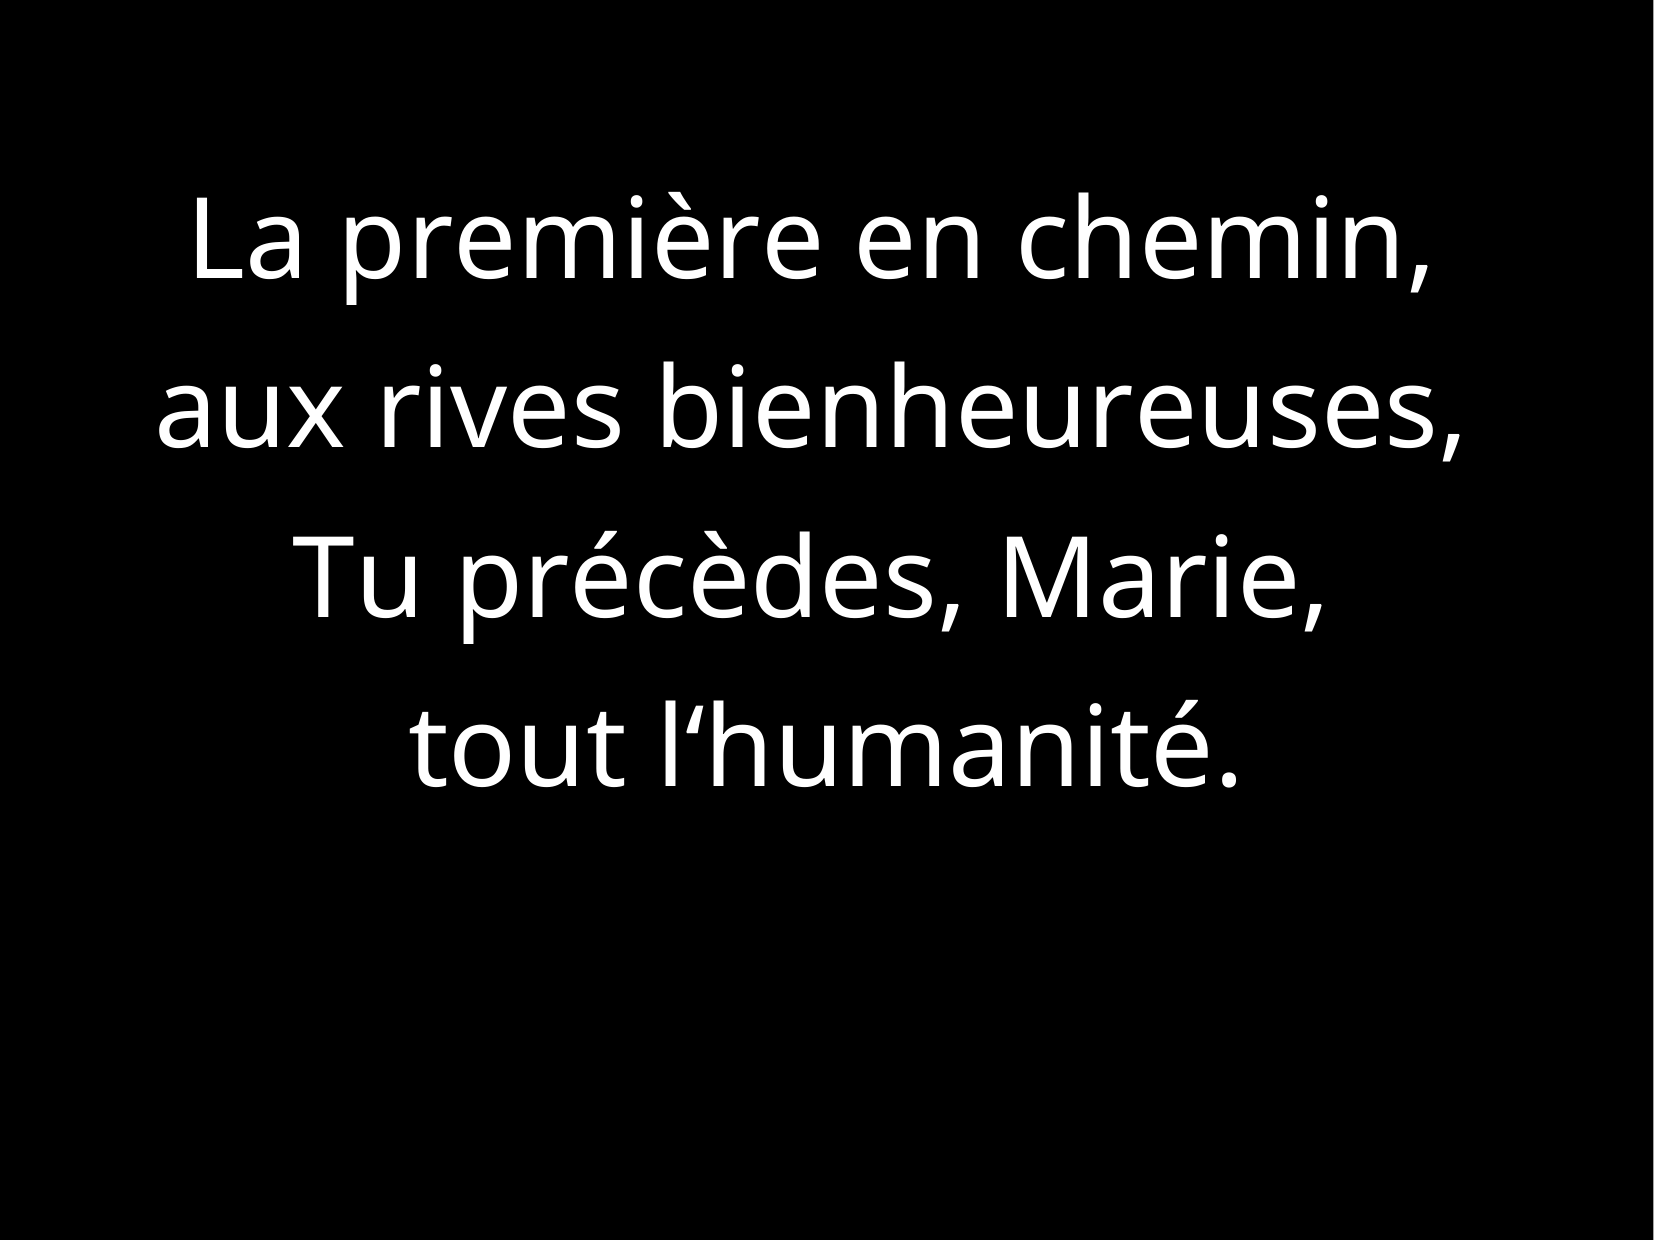

# La première en chemin,
aux rives bienheureuses,
Tu précèdes, Marie,
tout l‘humanité.